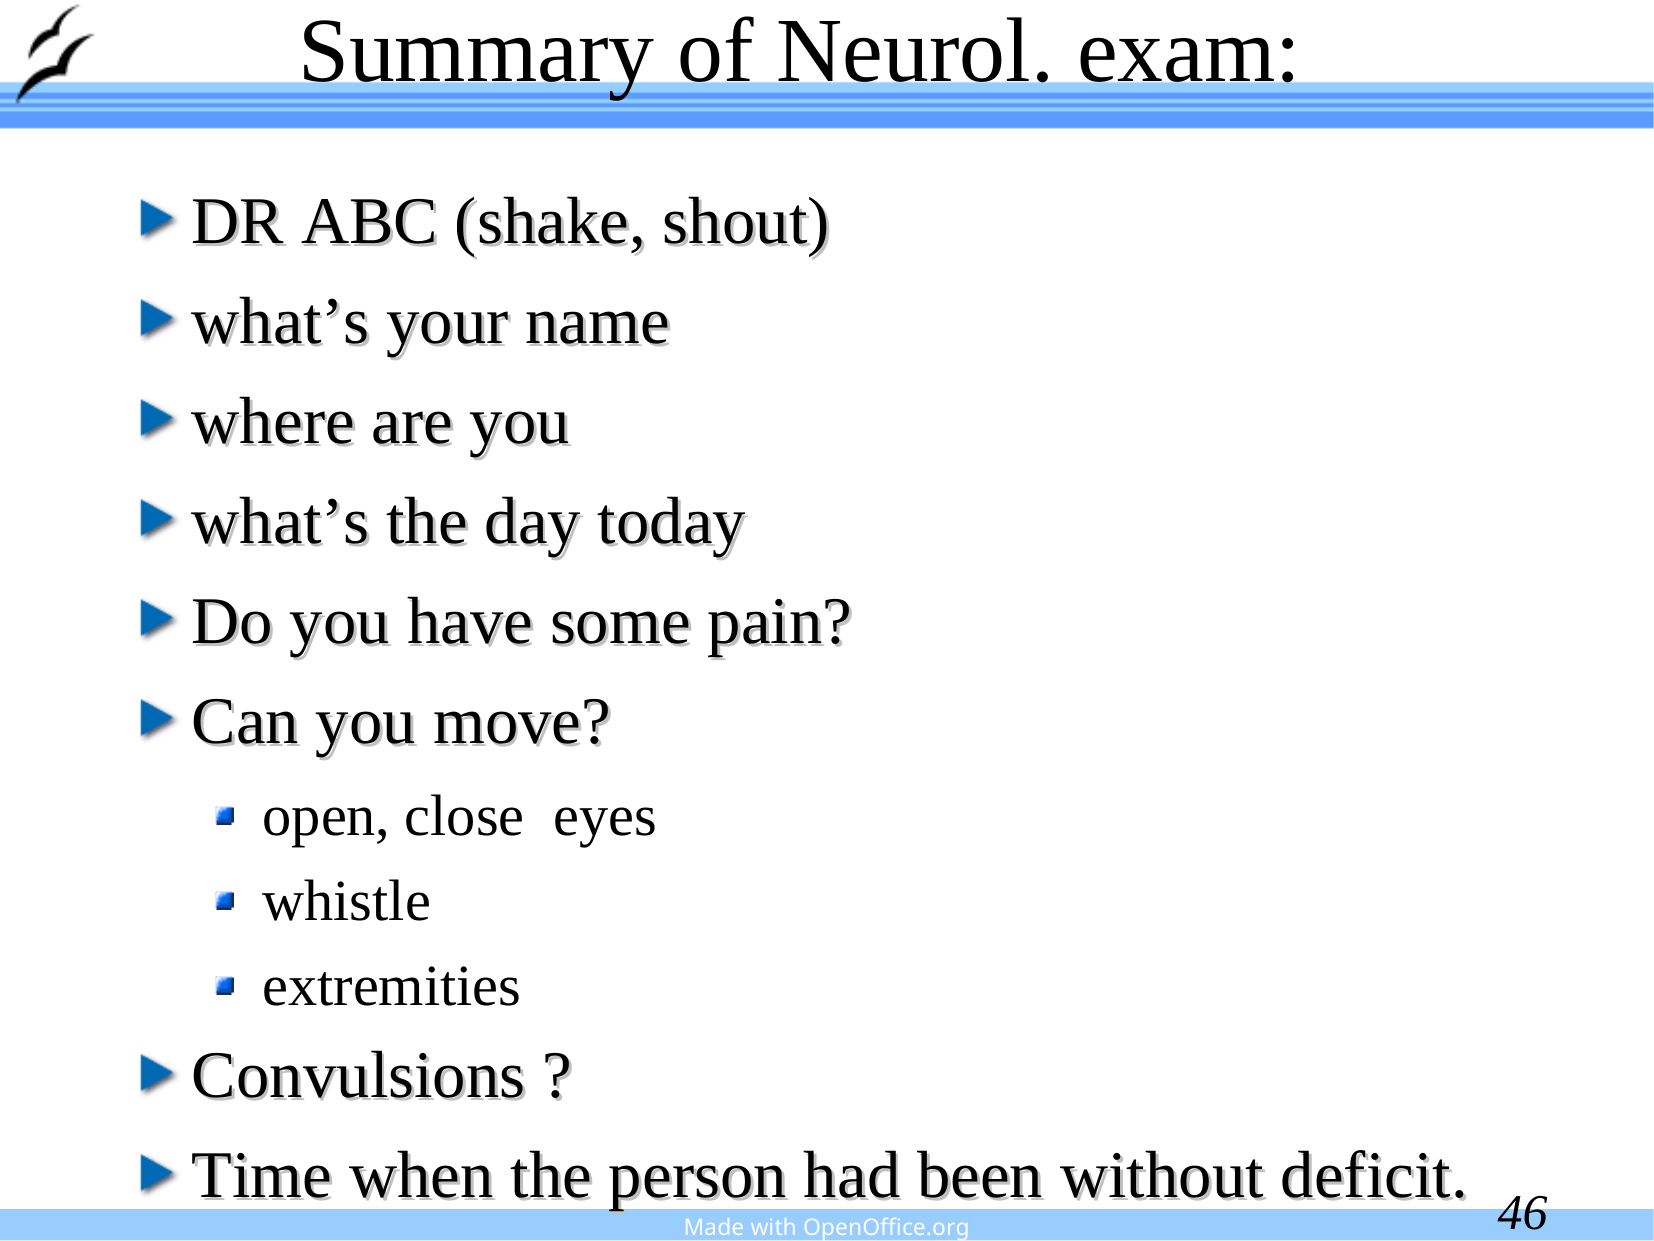

# Summary of Neurol. exam:
DR ABC (shake, shout)
what’s your name
where are you
what’s the day today
Do you have some pain?
Can you move?
open, close eyes
whistle
extremities
Convulsions ?
Time when the person had been without deficit.